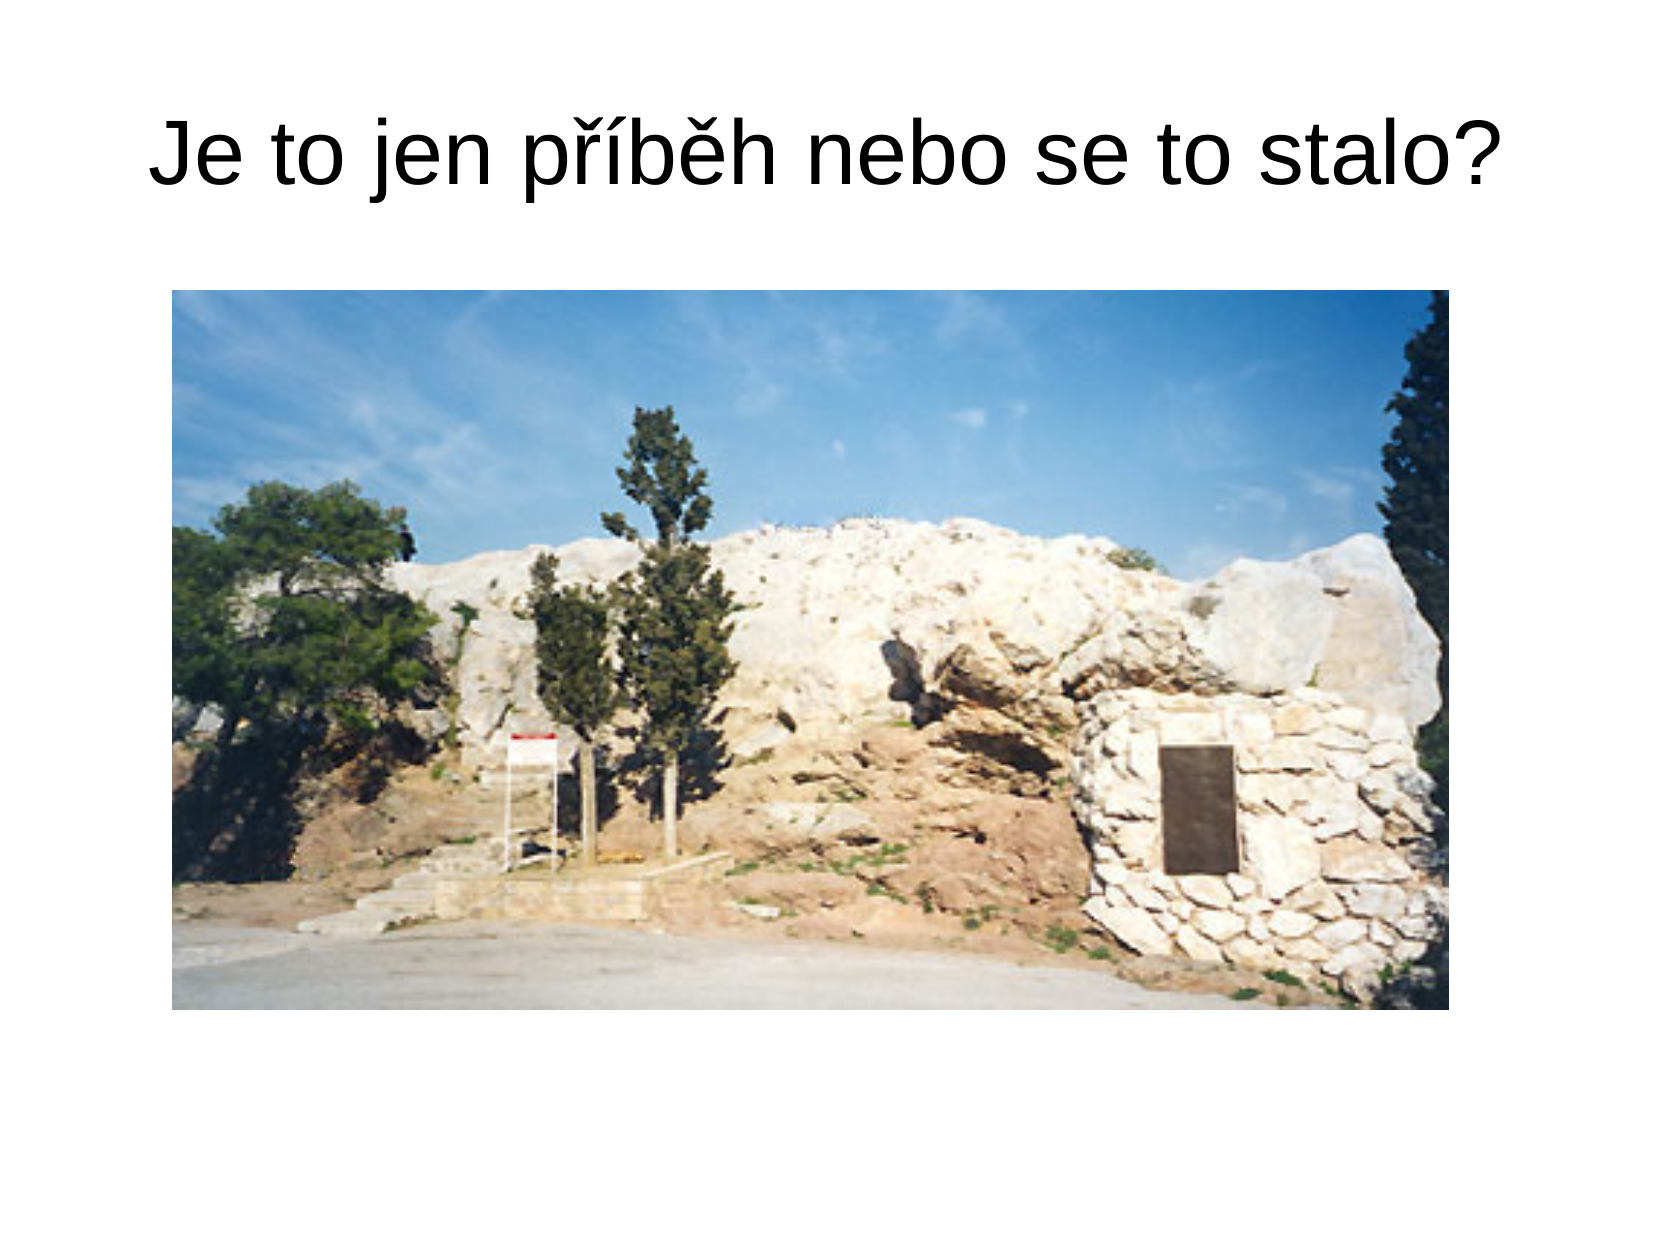

# Je to jen příběh nebo se to stalo?